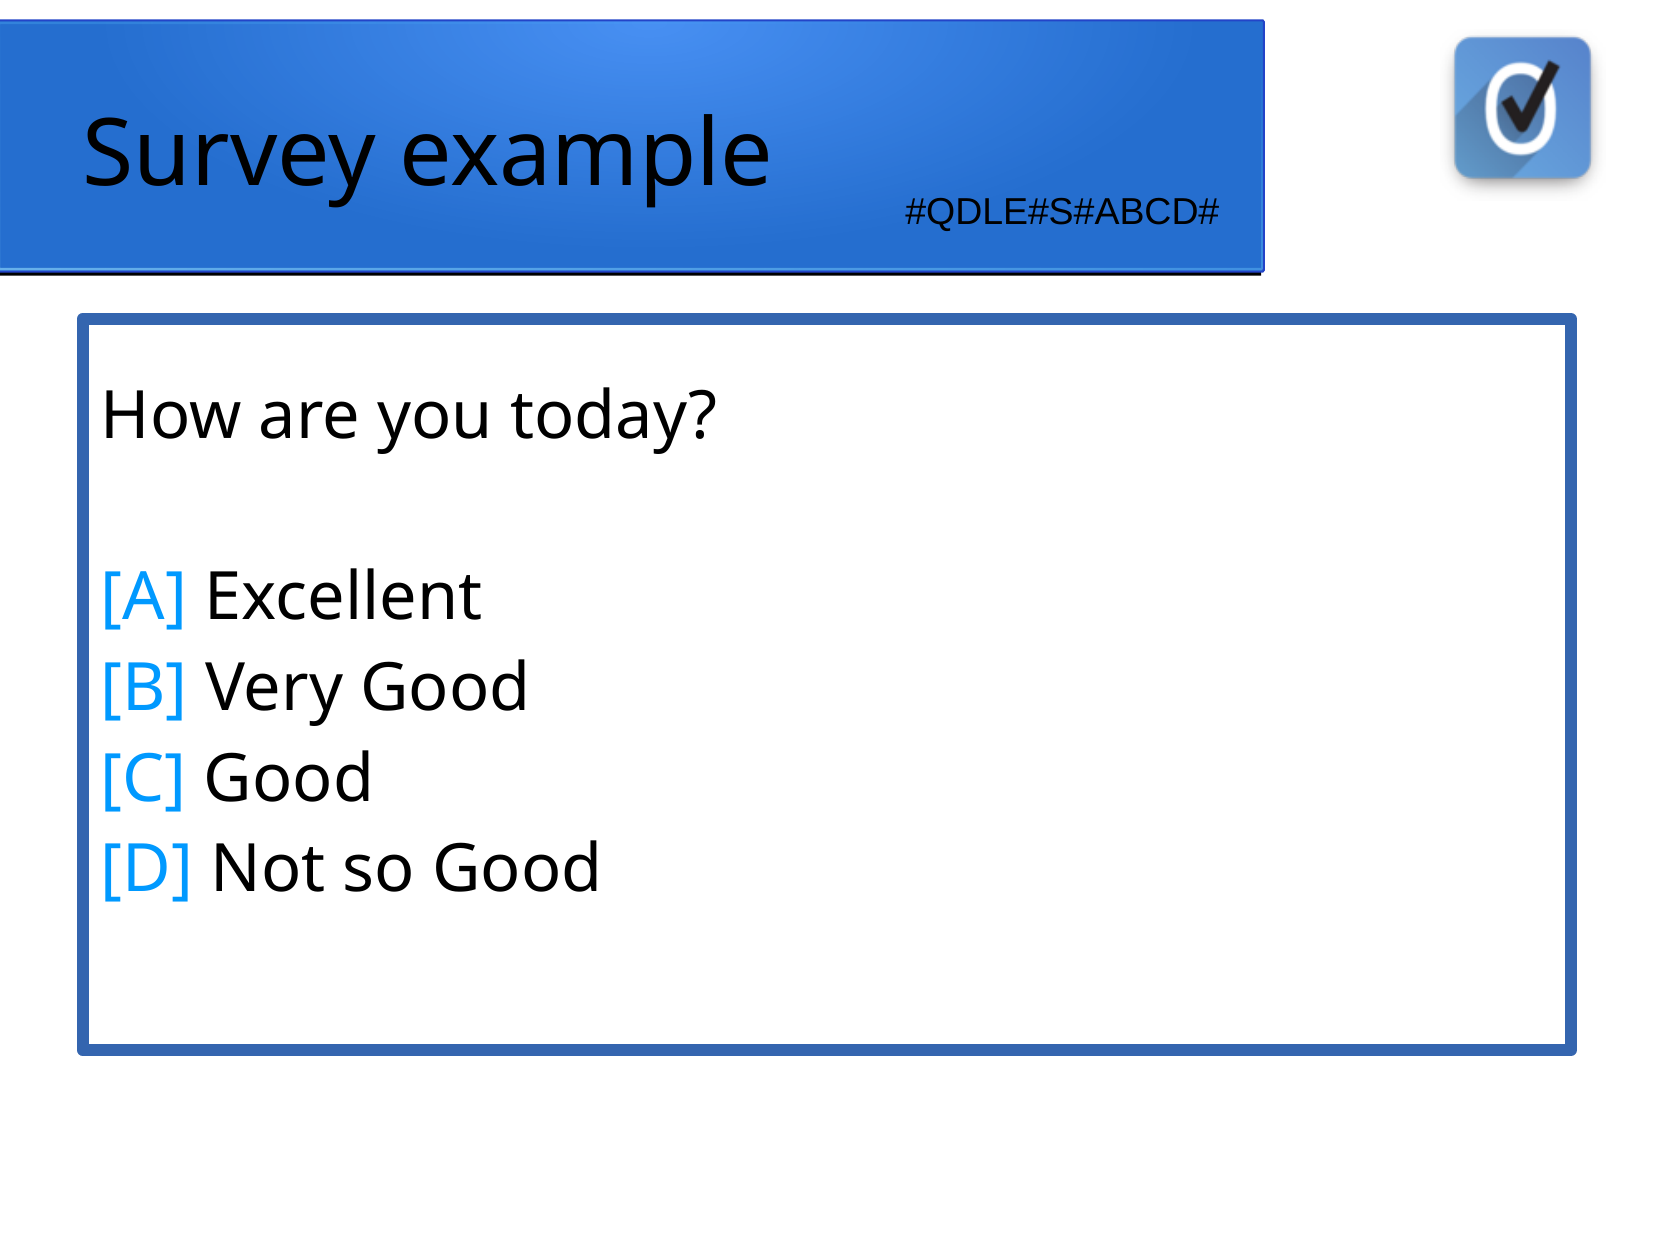

# Survey example
#QDLE#S#ABCD#
How are you today?
Excellent
Very Good
Good
Not so Good